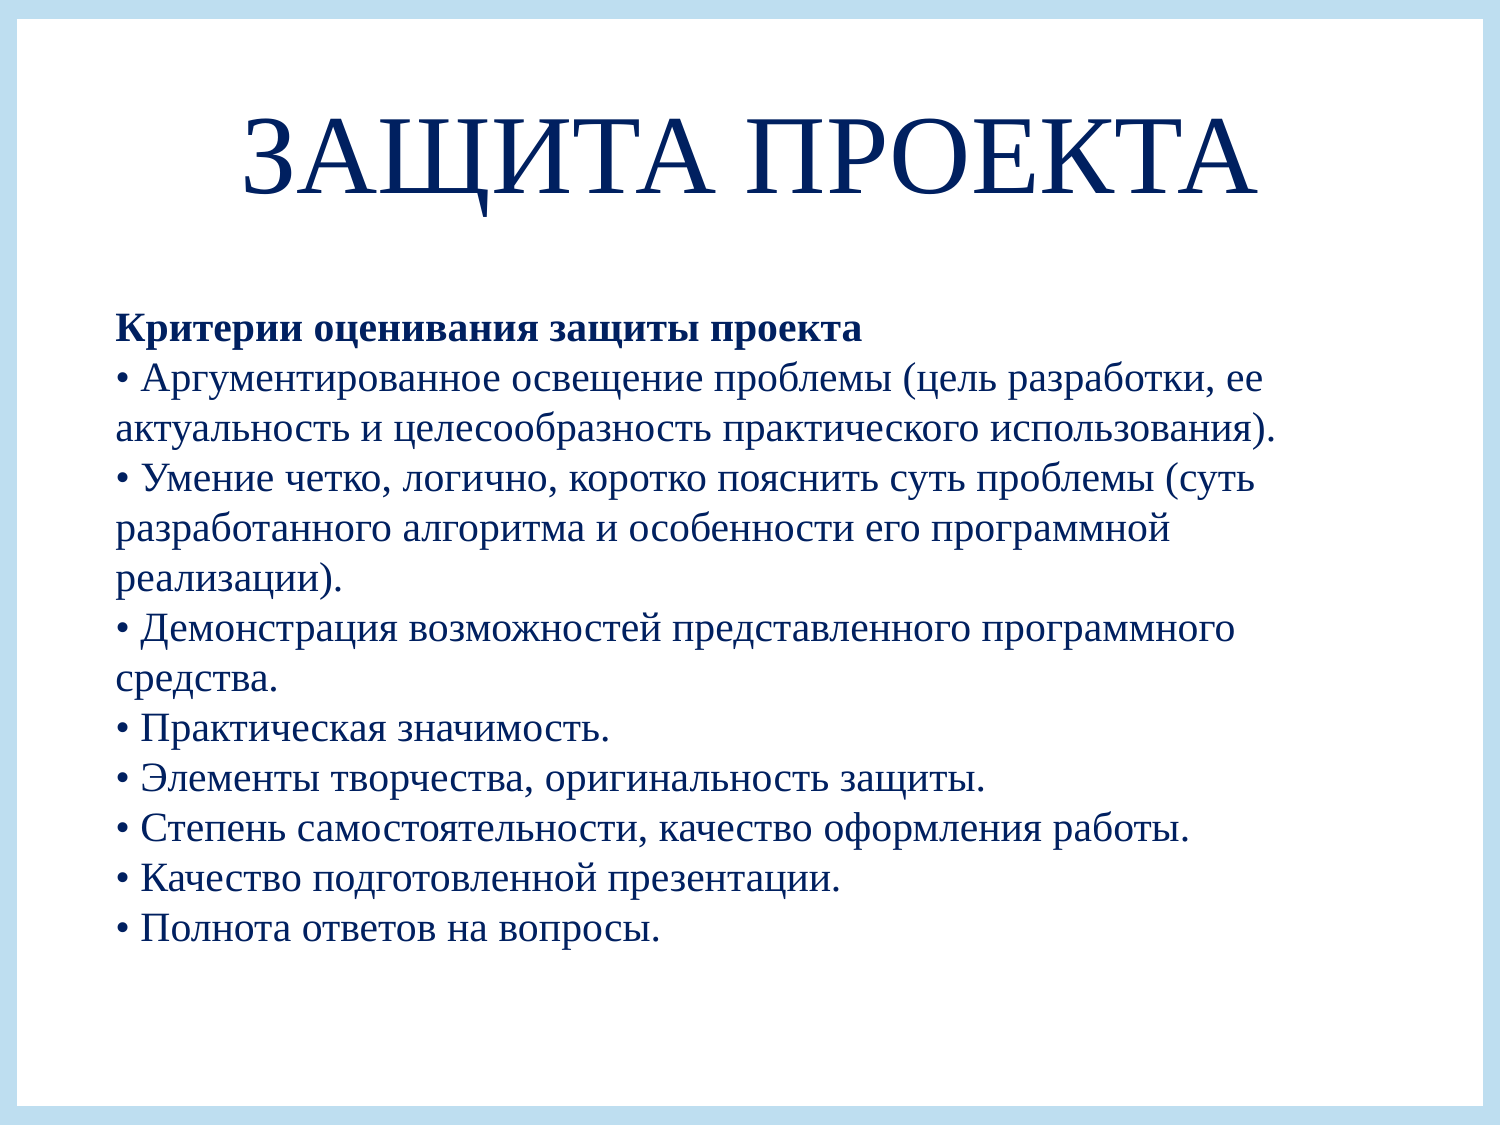

# ЗАЩИТА ПРОЕКТА
Критерии оценивания защиты проекта
• Аргументированное освещение проблемы (цель разработки, ее актуальность и целесообразность практического использования).
• Умение четко, логично, коротко пояснить суть проблемы (суть разработанного алгоритма и особенности его программной реализации).
• Демонстрация возможностей представленного программного средства.
• Практическая значимость.
• Элементы творчества, оригинальность защиты.
• Степень самостоятельности, качество оформления работы.
• Качество подготовленной презентации.
• Полнота ответов на вопросы.